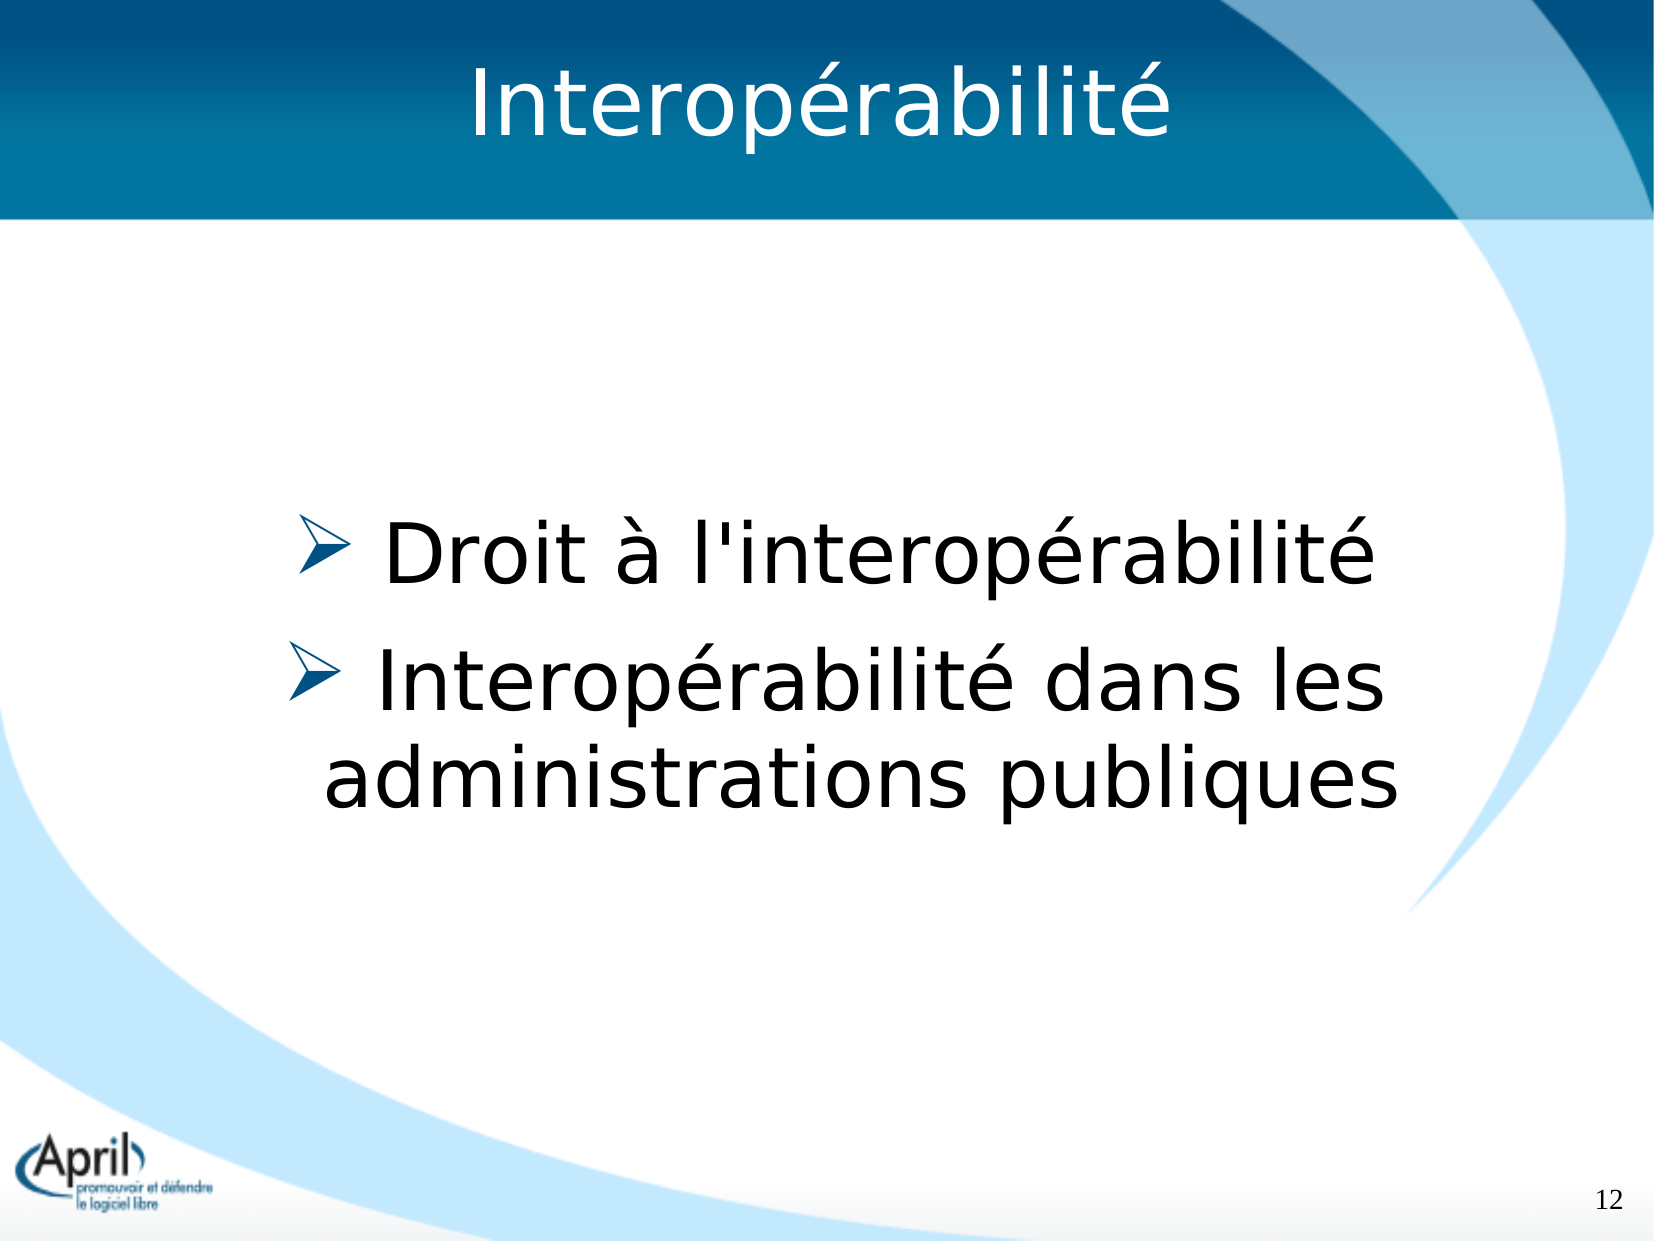

# Interopérabilité
 Droit à l'interopérabilité
 Interopérabilité dans les administrations publiques
12